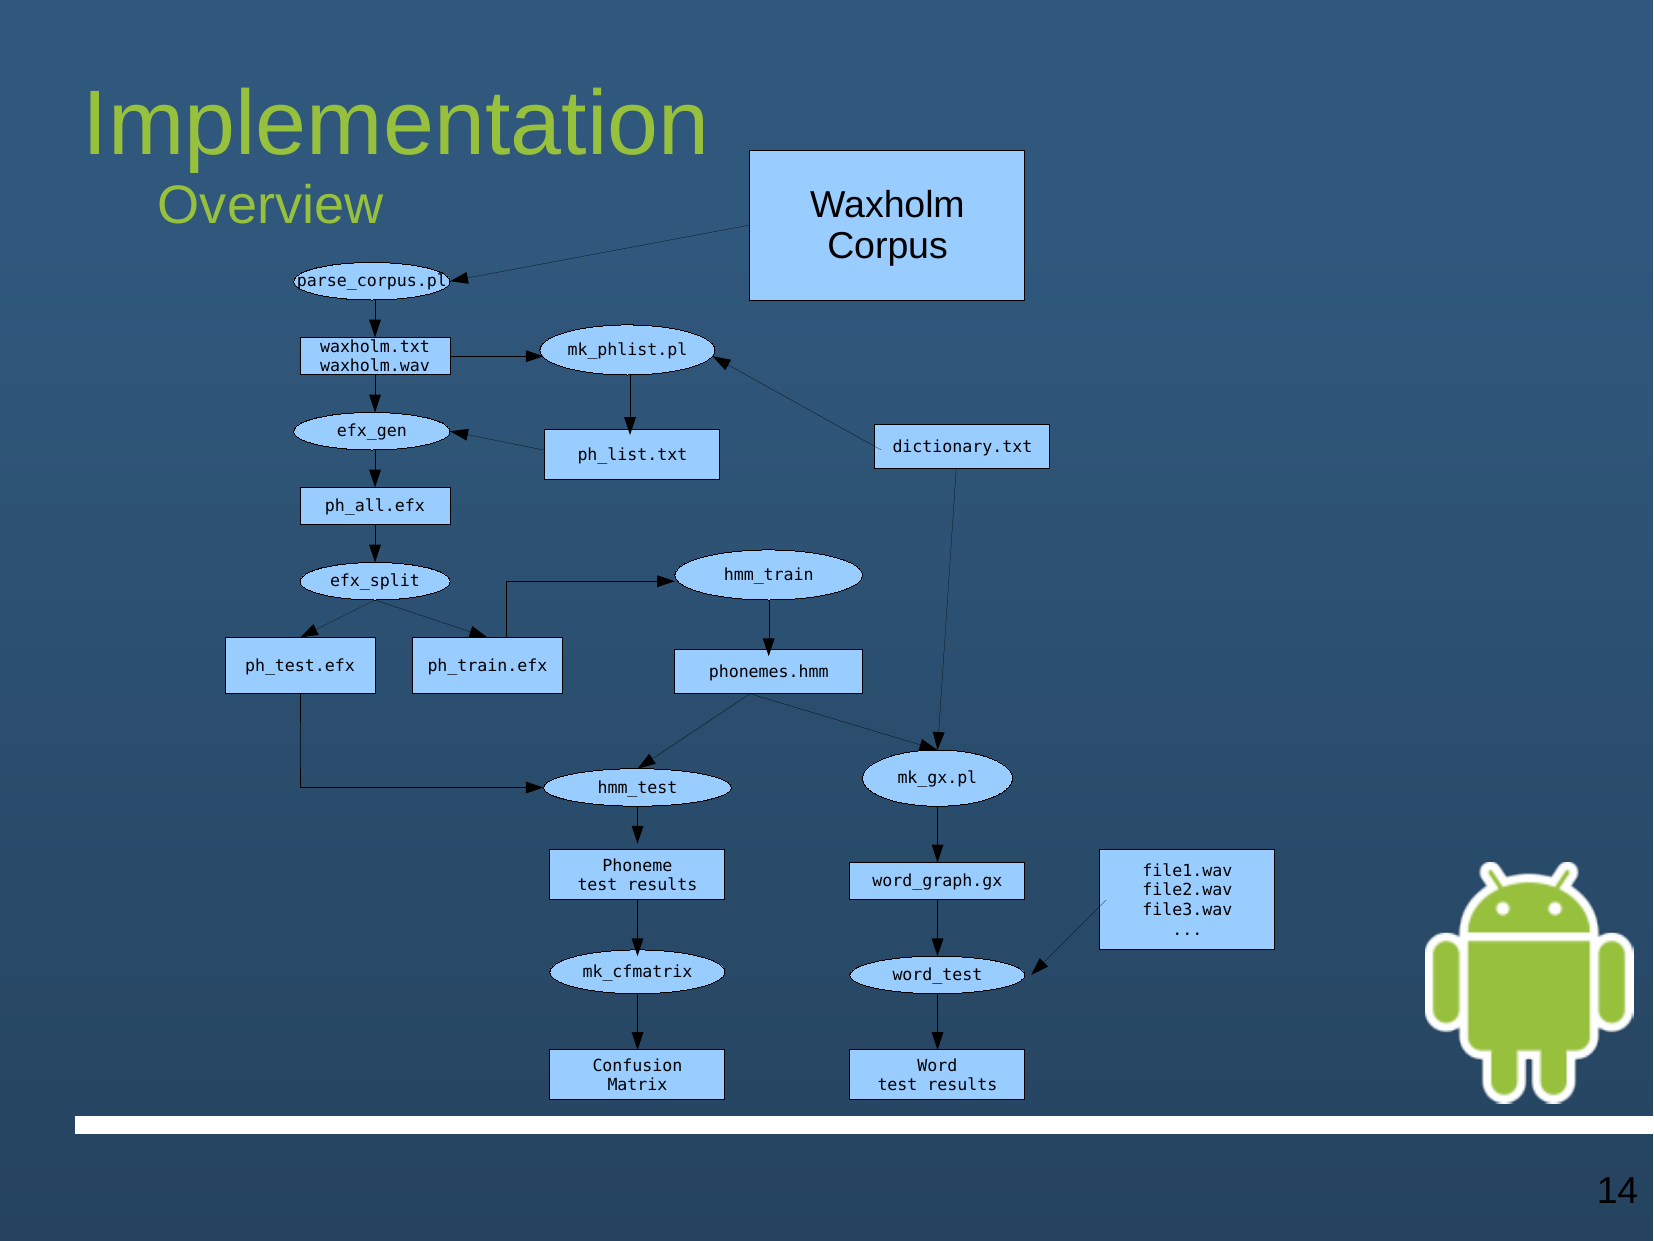

# Implementation Overview
Waxholm
Corpus
parse_corpus.pl
mk_phlist.pl
waxholm.txt
waxholm.wav
efx_gen
dictionary.txt
ph_list.txt
ph_all.efx
hmm_train
efx_split
ph_test.efx
ph_train.efx
phonemes.hmm
mk_gx.pl
hmm_test
Phoneme
test results
file1.wav
file2.wav
file3.wav
...
word_graph.gx
mk_cfmatrix
word_test
Confusion
Matrix
Word
test results